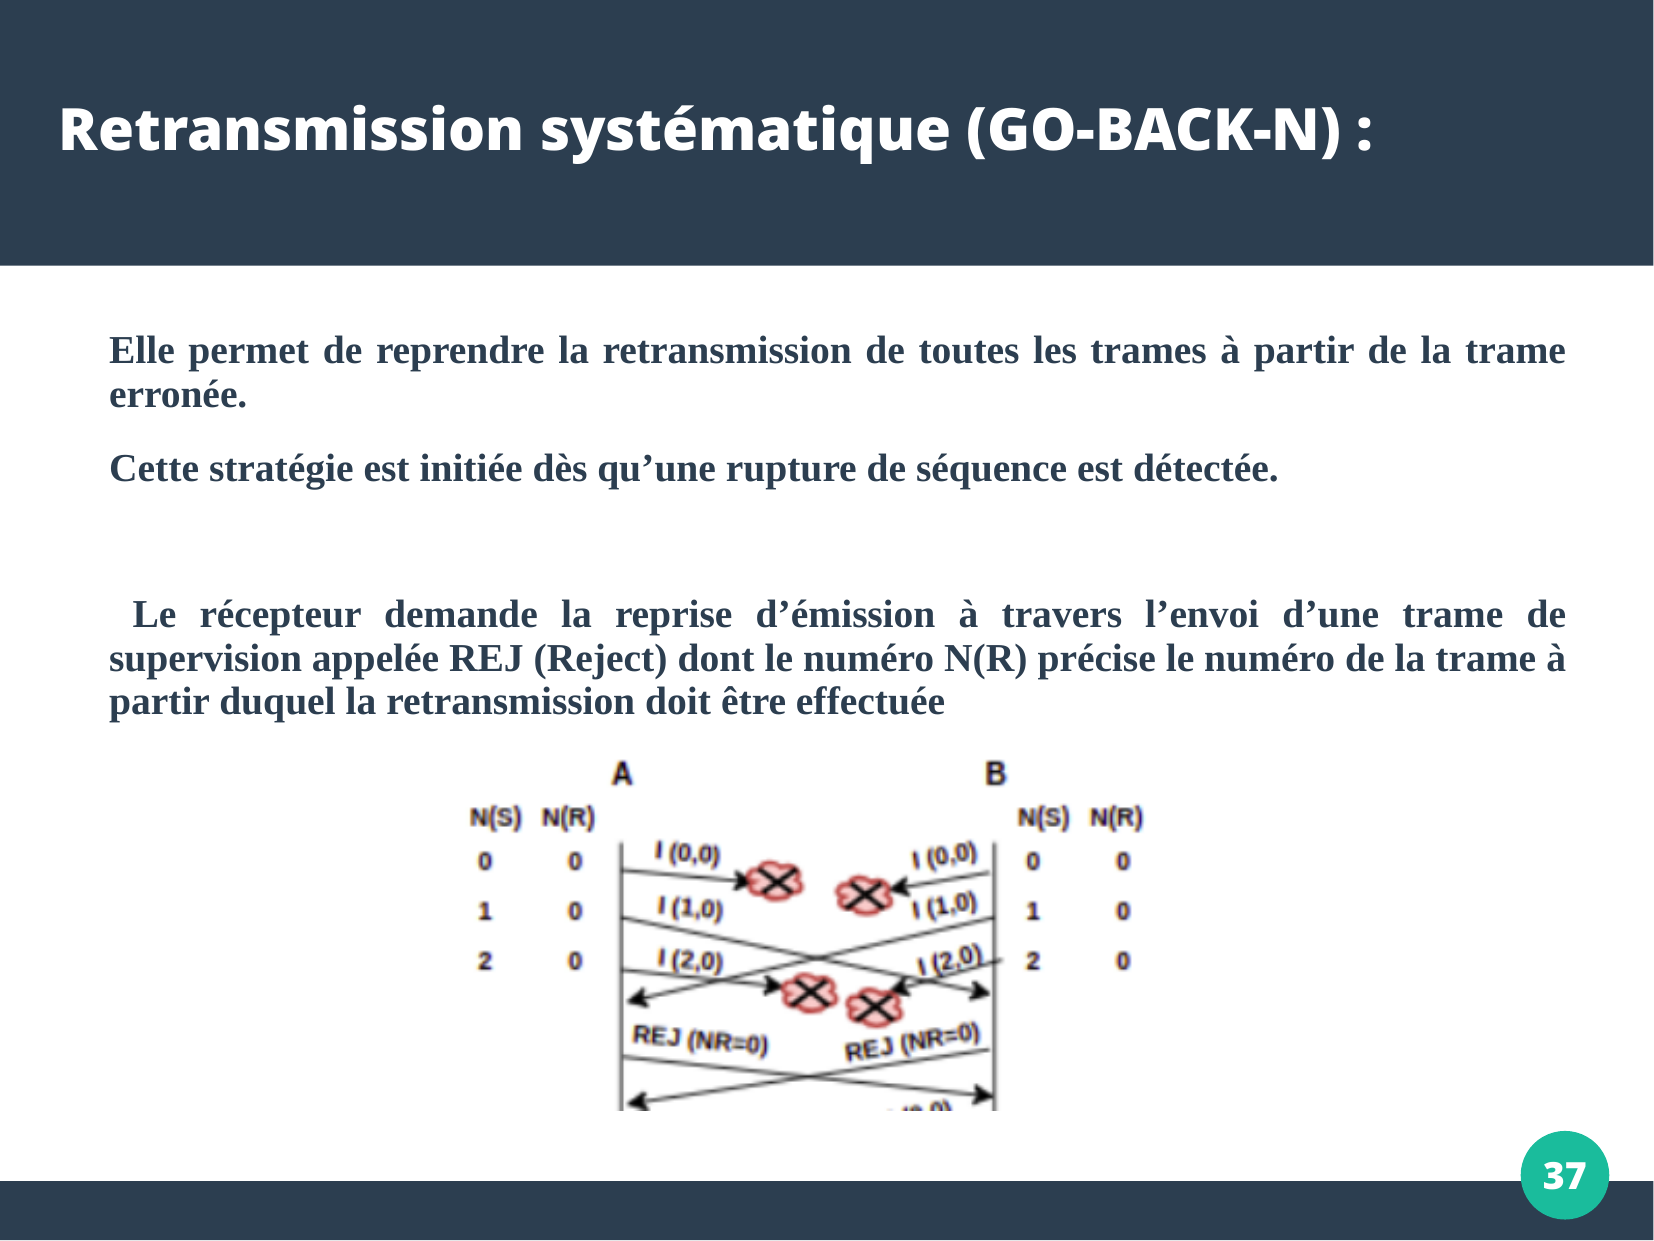

# Retransmission systématique (GO-BACK-N) :
Elle permet de reprendre la retransmission de toutes les trames à partir de la trame erronée.
Cette stratégie est initiée dès qu’une rupture de séquence est détectée.
 Le récepteur demande la reprise d’émission à travers l’envoi d’une trame de supervision appelée REJ (Reject) dont le numéro N(R) précise le numéro de la trame à partir duquel la retransmission doit être effectuée
37